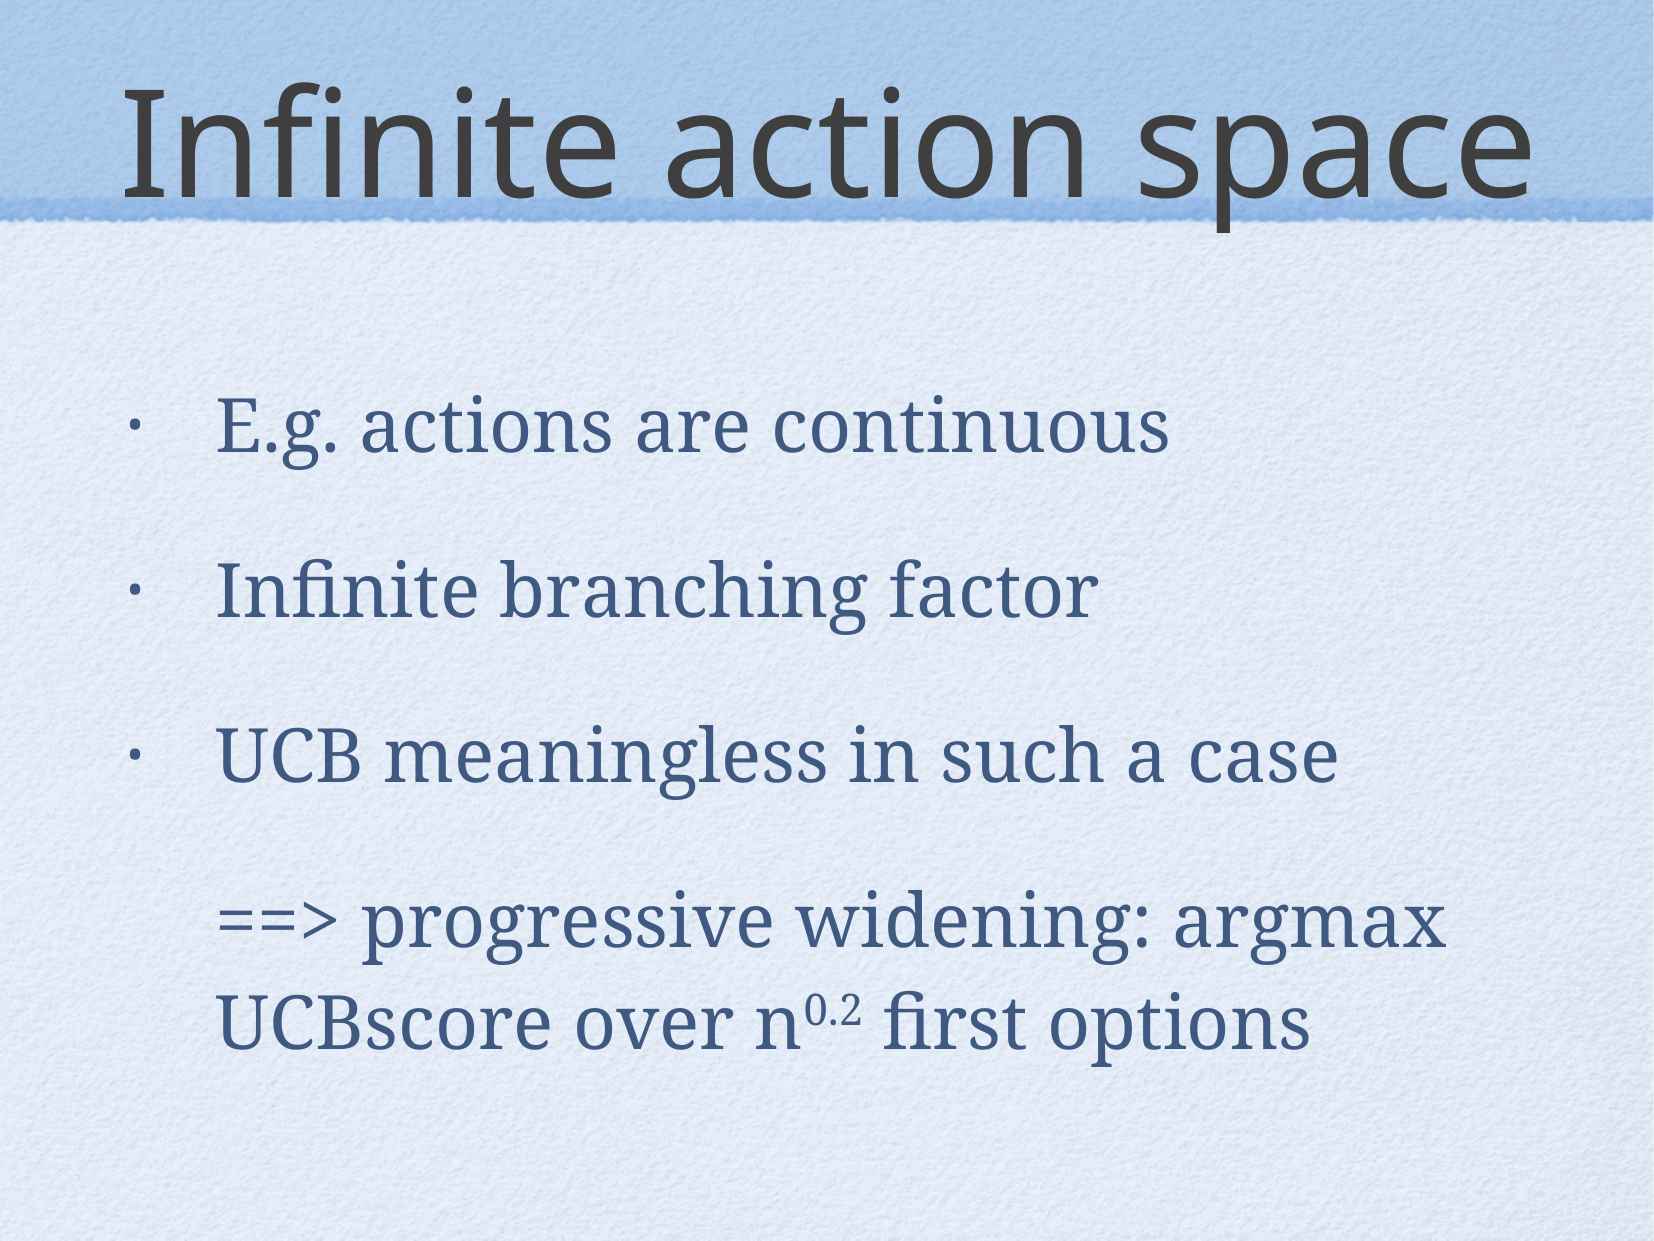

# Infinite action space
E.g. actions are continuous
Infinite branching factor
UCB meaningless in such a case
==> progressive widening: argmax UCBscore over n0.2 first options